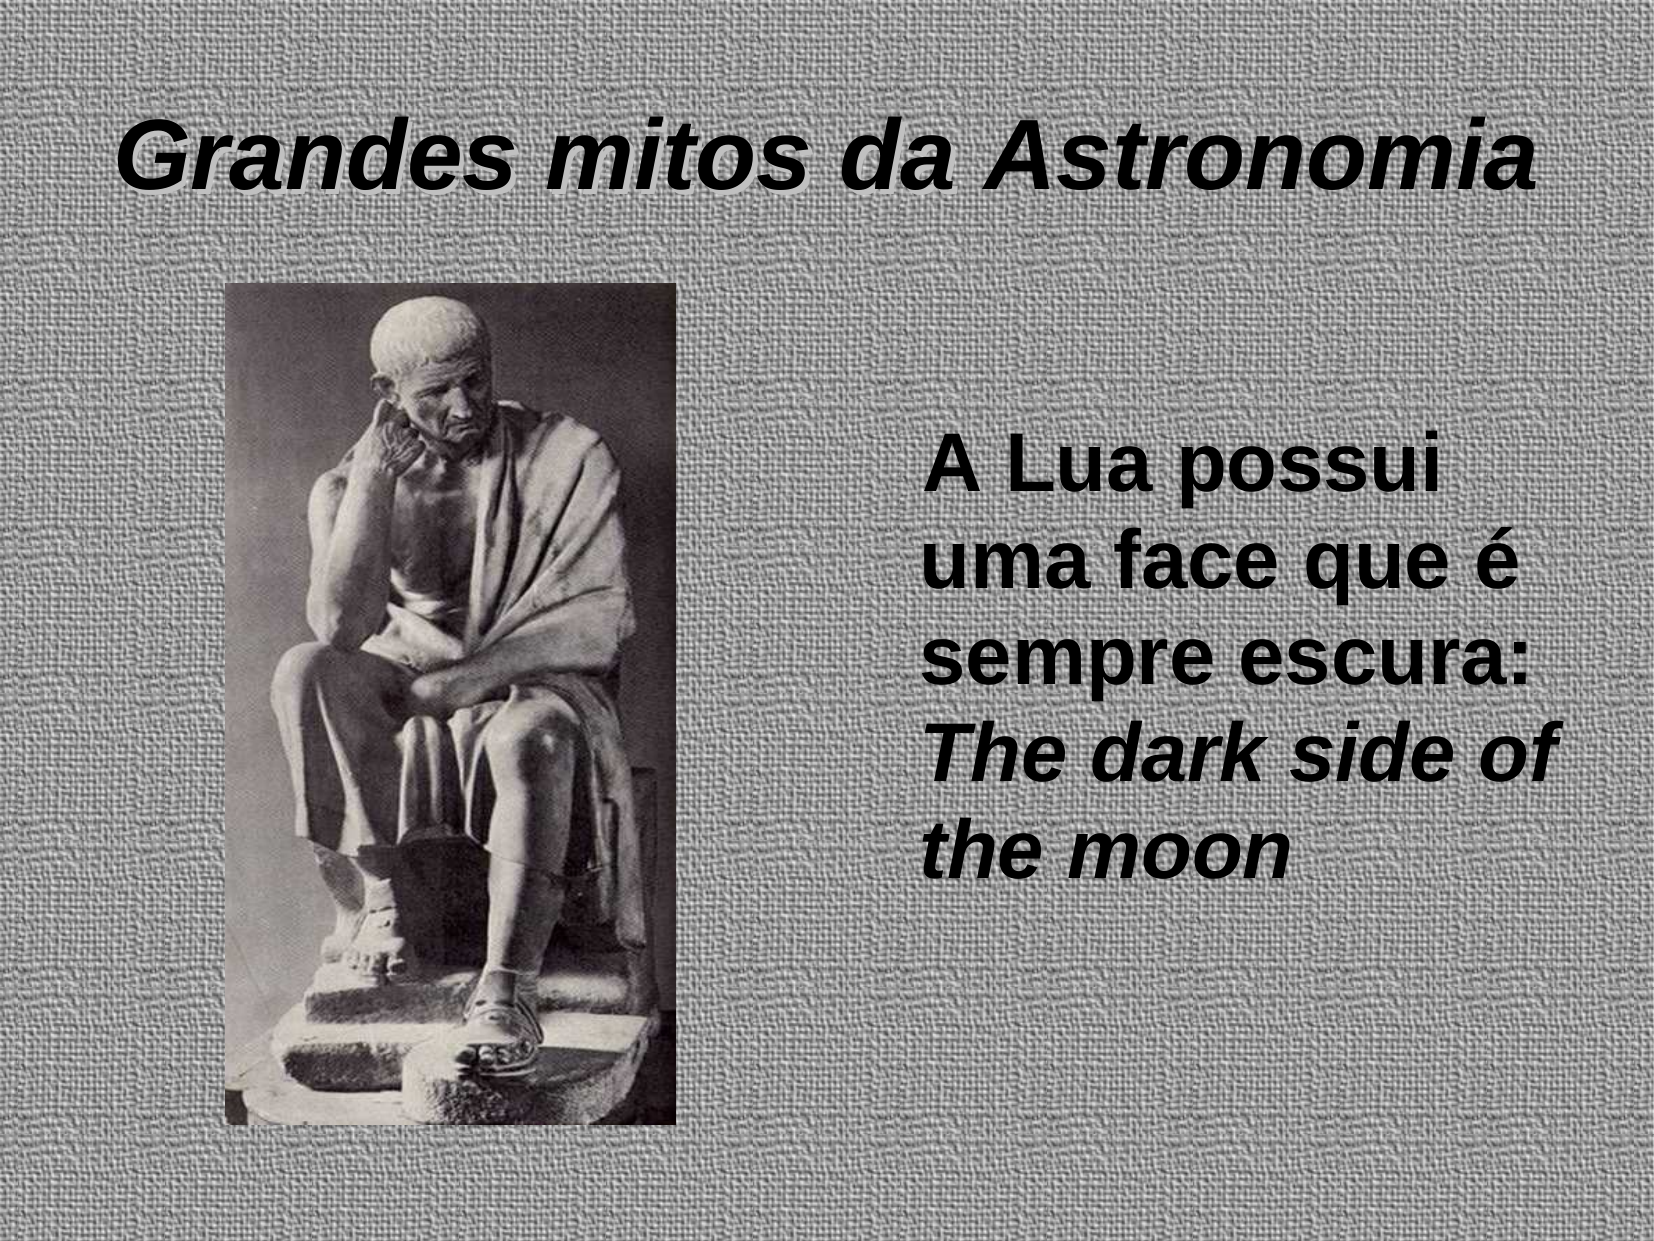

# Grandes mitos da Astronomia
 A Lua possui uma face que é sempre escura: The dark side of the moon